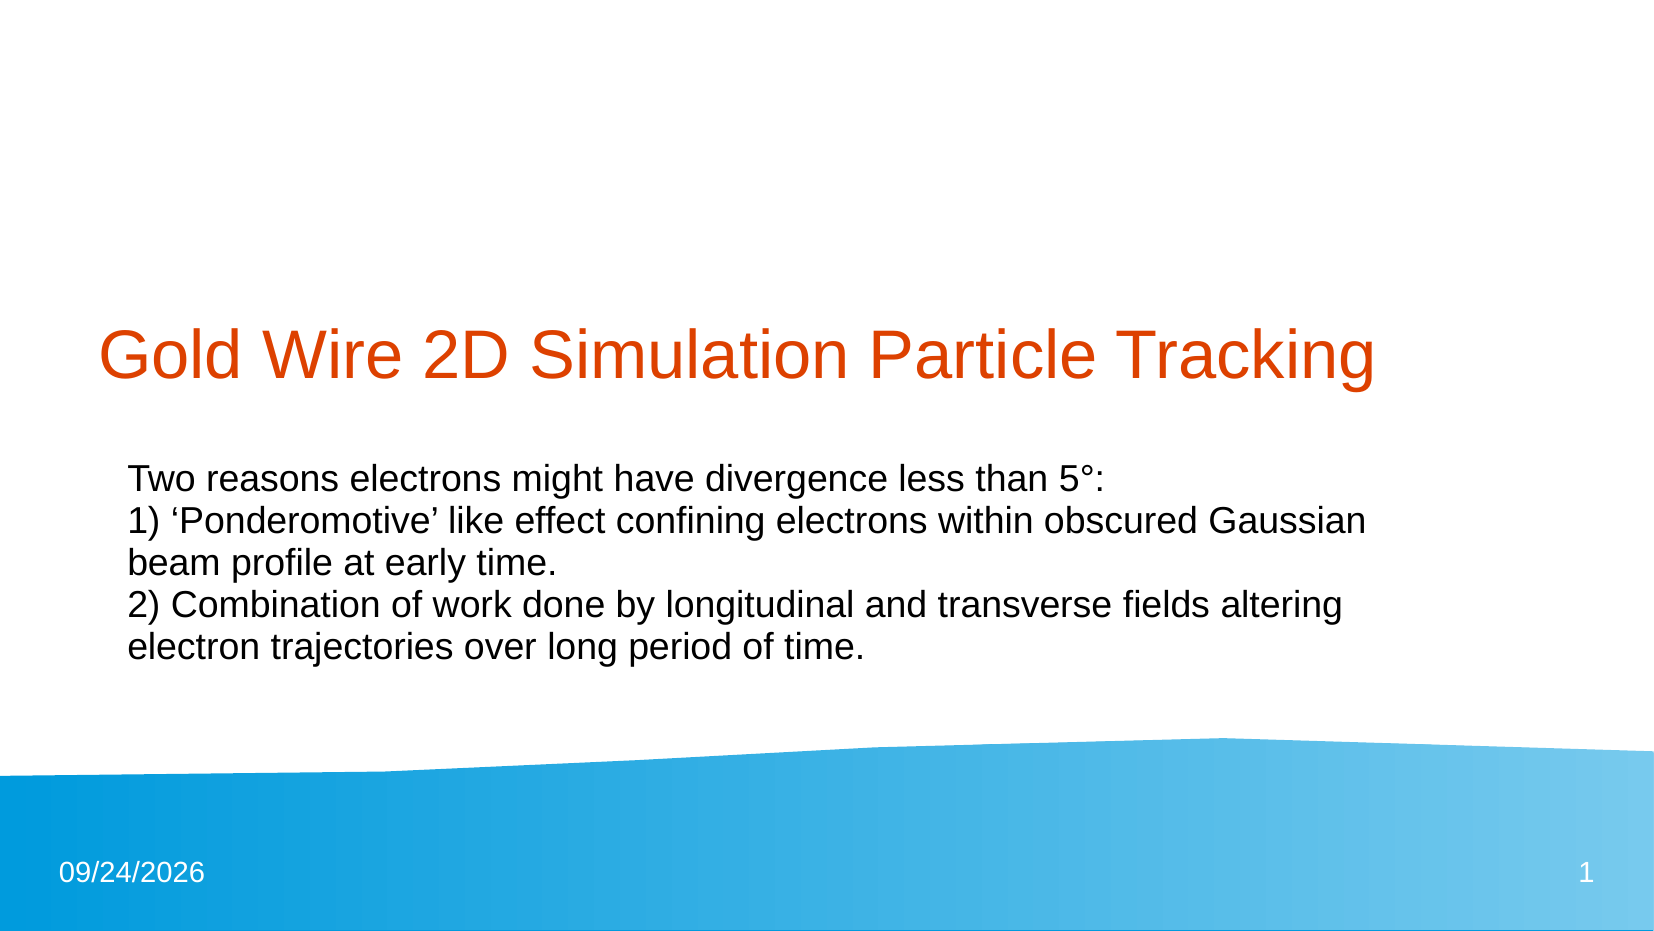

# Gold Wire 2D Simulation Particle Tracking
Two reasons electrons might have divergence less than 5°:
1) ‘Ponderomotive’ like effect confining electrons within obscured Gaussian beam profile at early time.
2) Combination of work done by longitudinal and transverse fields altering electron trajectories over long period of time.